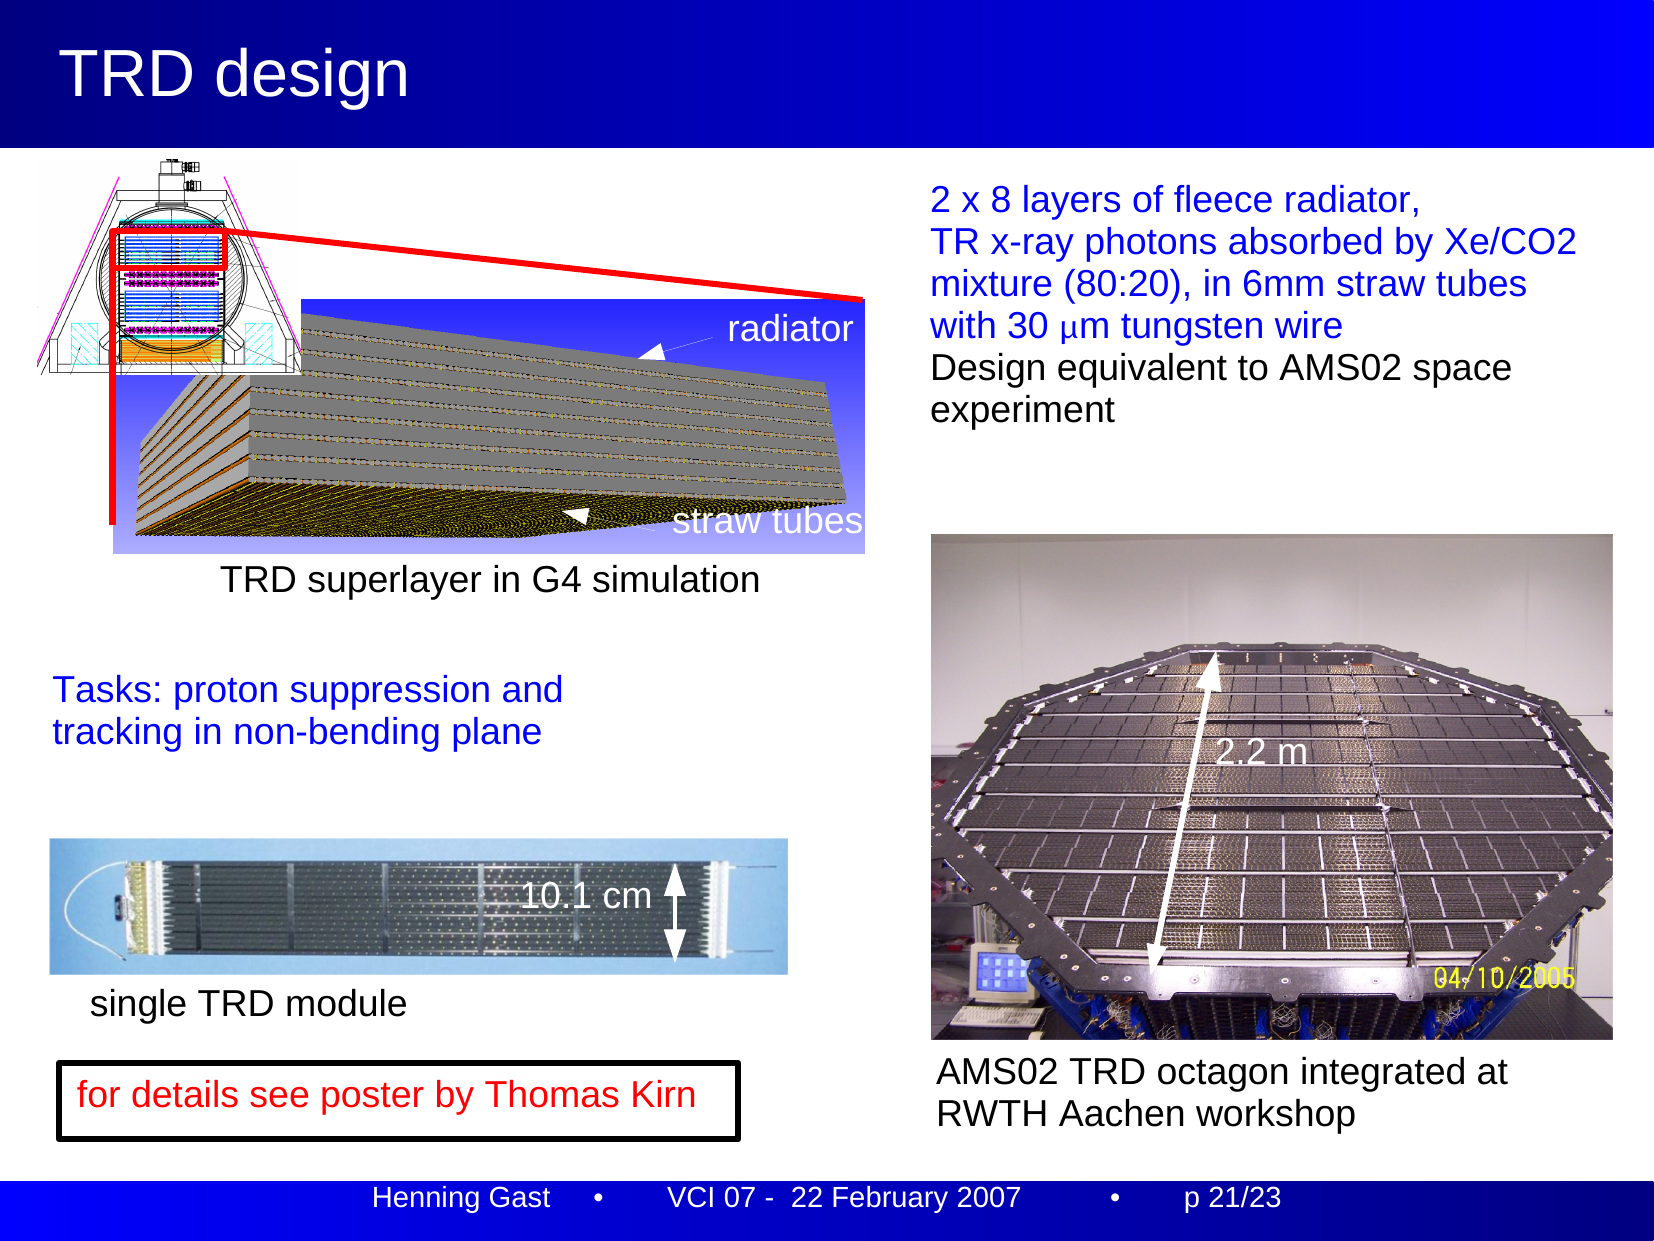

# TRD design
2 x 8 layers of fleece radiator,
TR x-ray photons absorbed by Xe/CO2 mixture (80:20), in 6mm straw tubes with 30 m tungsten wire
Design equivalent to AMS02 space experiment
radiator
straw tubes
TRD superlayer in G4 simulation
Tasks: proton suppression and
tracking in non-bending plane
2.2 m
10.1 cm
single TRD module
AMS02 TRD octagon integrated at RWTH Aachen workshop
for details see poster by Thomas Kirn